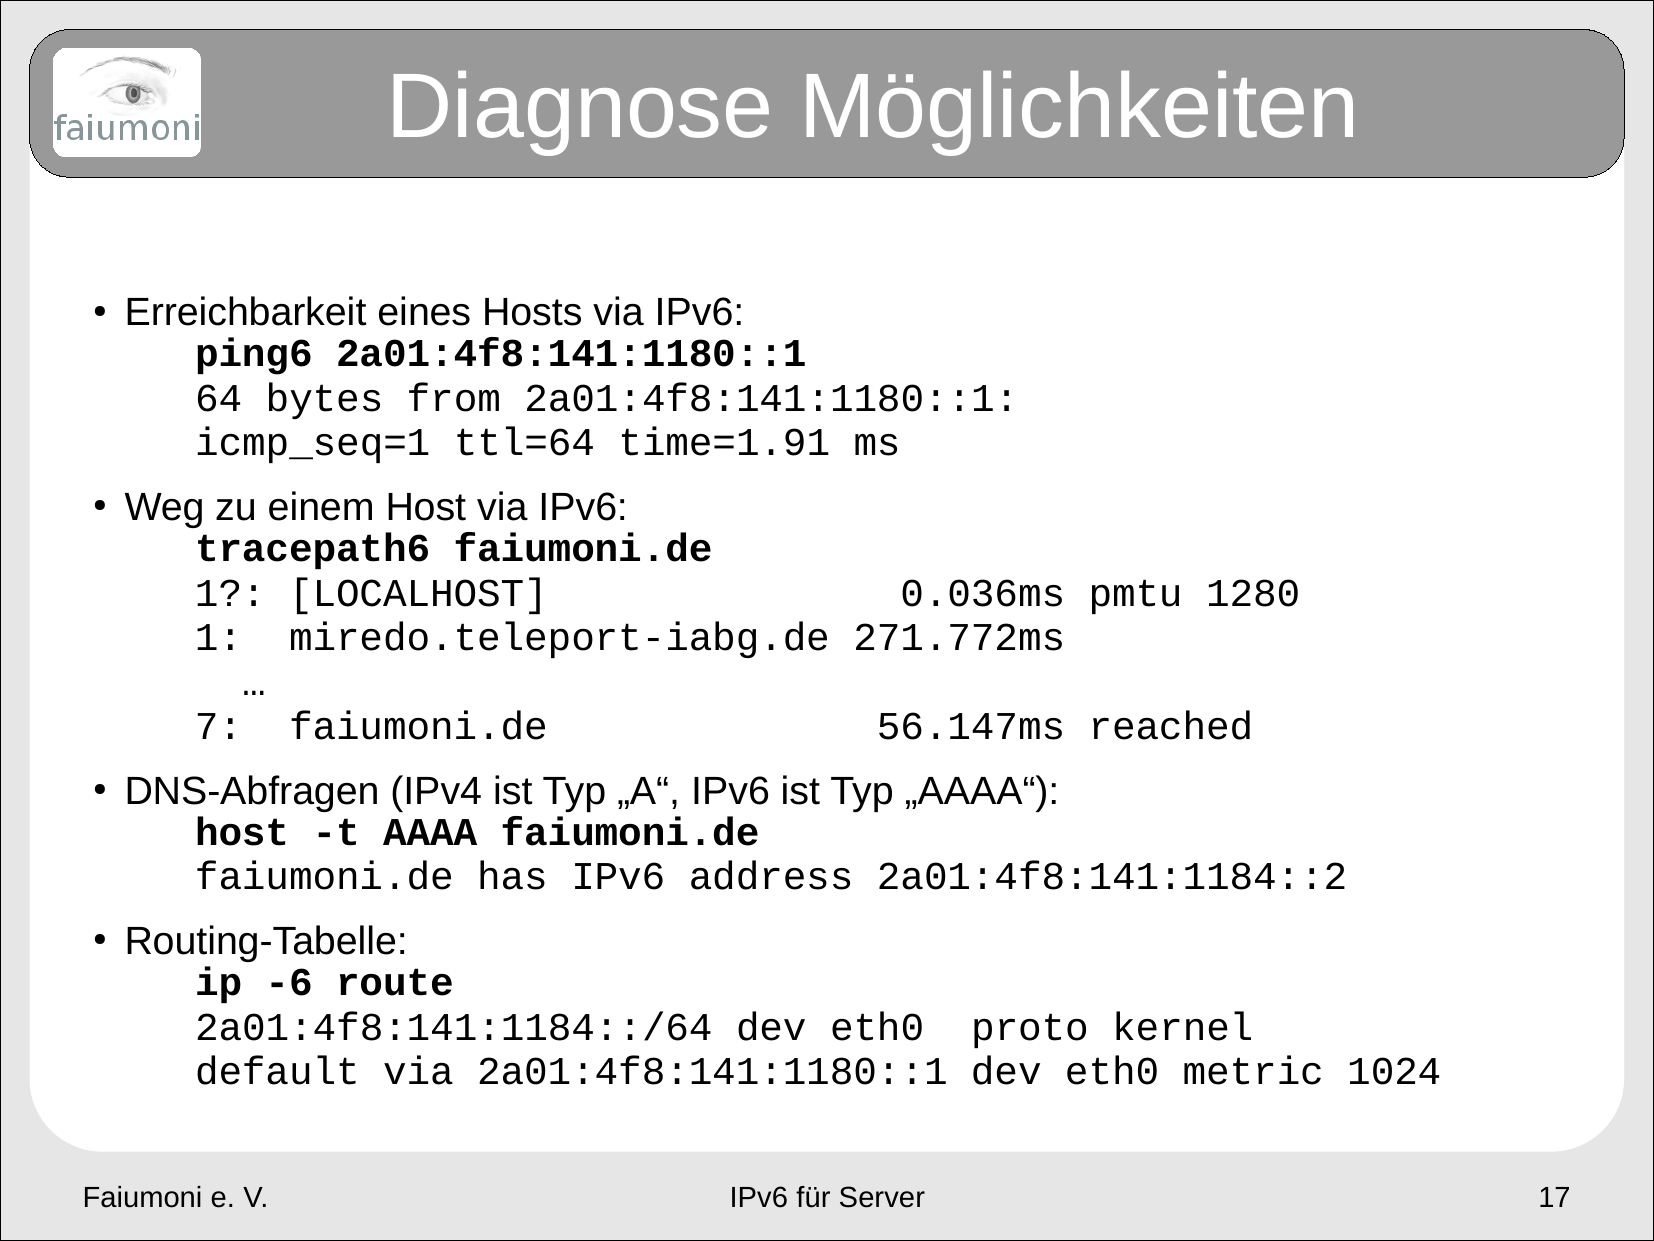

# Diagnose Möglichkeiten
Erreichbarkeit eines Hosts via IPv6:
 ping6 2a01:4f8:141:1180::1
 64 bytes from 2a01:4f8:141:1180::1:
 icmp_seq=1 ttl=64 time=1.91 ms
Weg zu einem Host via IPv6:
 tracepath6 faiumoni.de
 1?: [LOCALHOST] 0.036ms pmtu 1280
 1: miredo.teleport-iabg.de 271.772ms
 …
 7: faiumoni.de 56.147ms reached
DNS-Abfragen (IPv4 ist Typ „A“, IPv6 ist Typ „AAAA“):
 host -t AAAA faiumoni.de
 faiumoni.de has IPv6 address 2a01:4f8:141:1184::2
Routing-Tabelle:
 ip -6 route
 2a01:4f8:141:1184::/64 dev eth0 proto kernel
 default via 2a01:4f8:141:1180::1 dev eth0 metric 1024
Faiumoni e. V.
IPv6 für Server
17